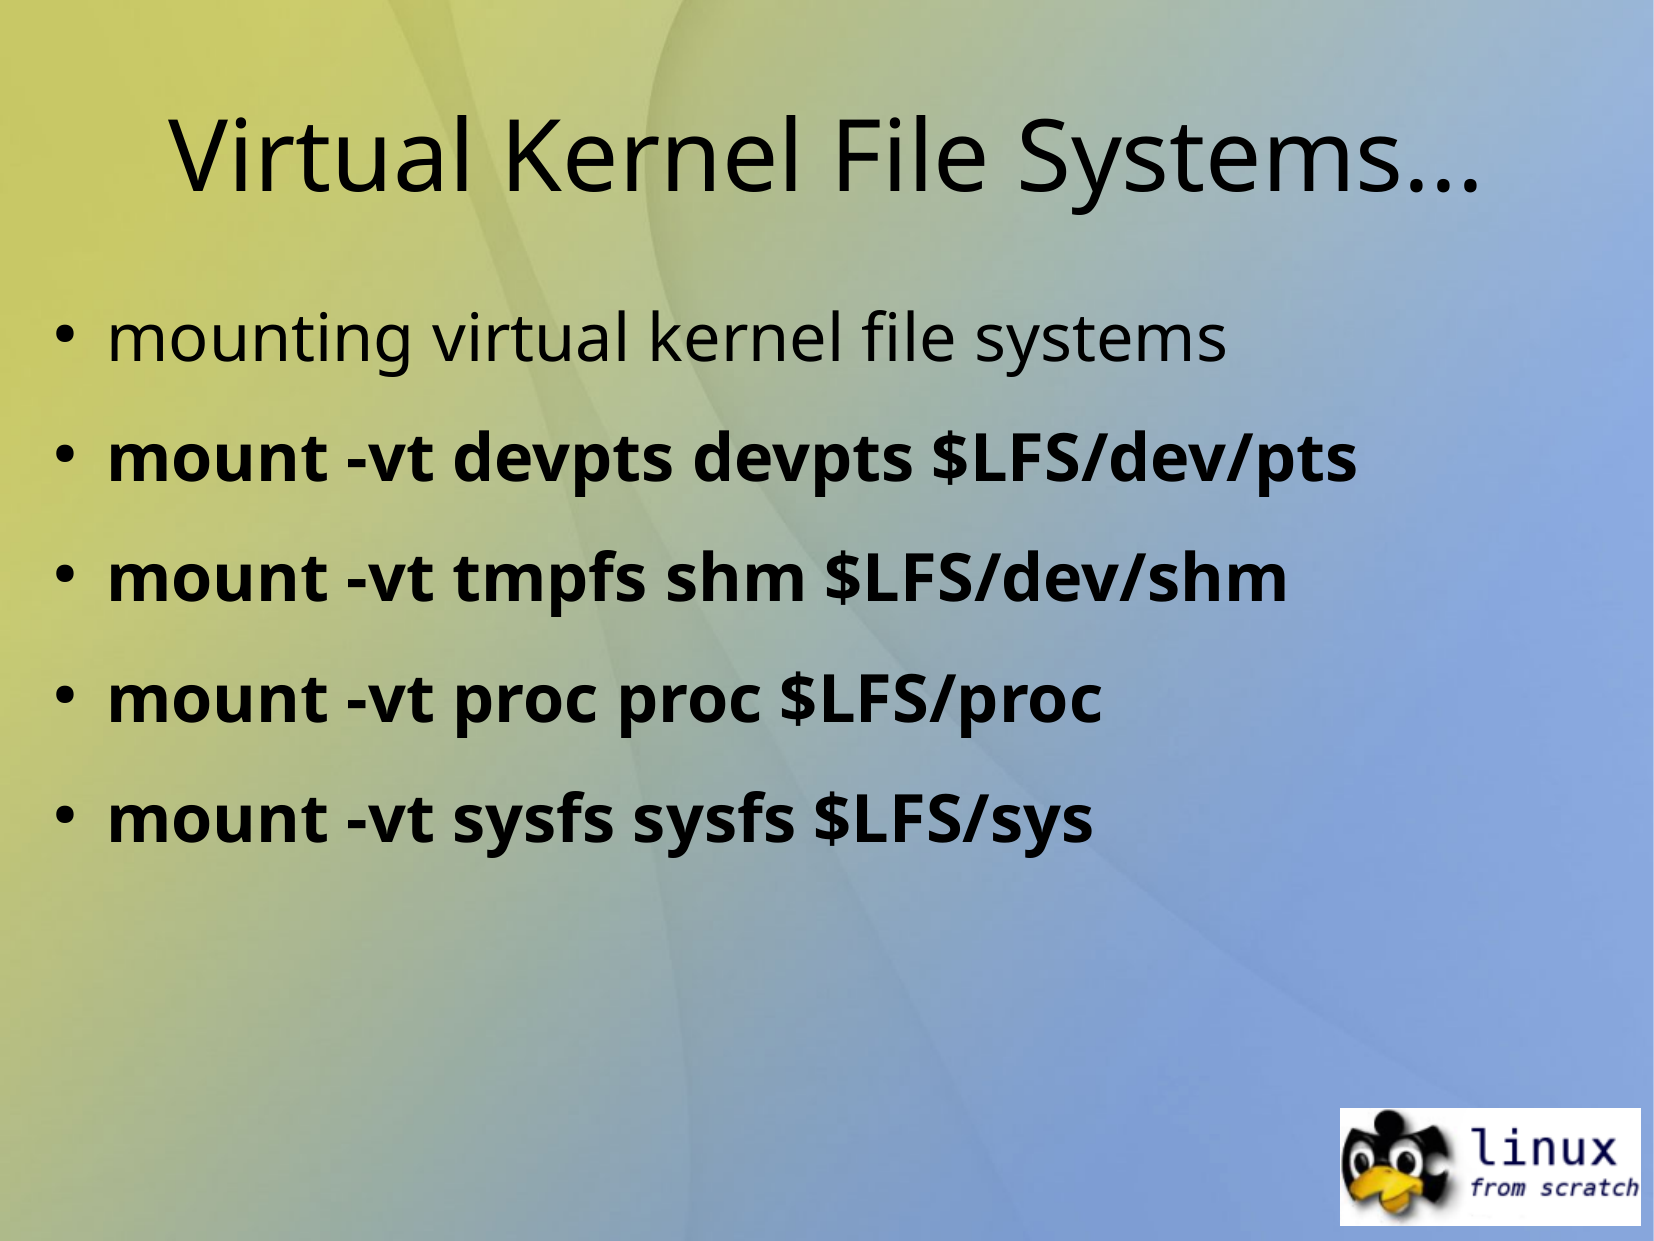

# Virtual Kernel File Systems...
mounting virtual kernel file systems
mount -vt devpts devpts $LFS/dev/pts
mount -vt tmpfs shm $LFS/dev/shm
mount -vt proc proc $LFS/proc
mount -vt sysfs sysfs $LFS/sys